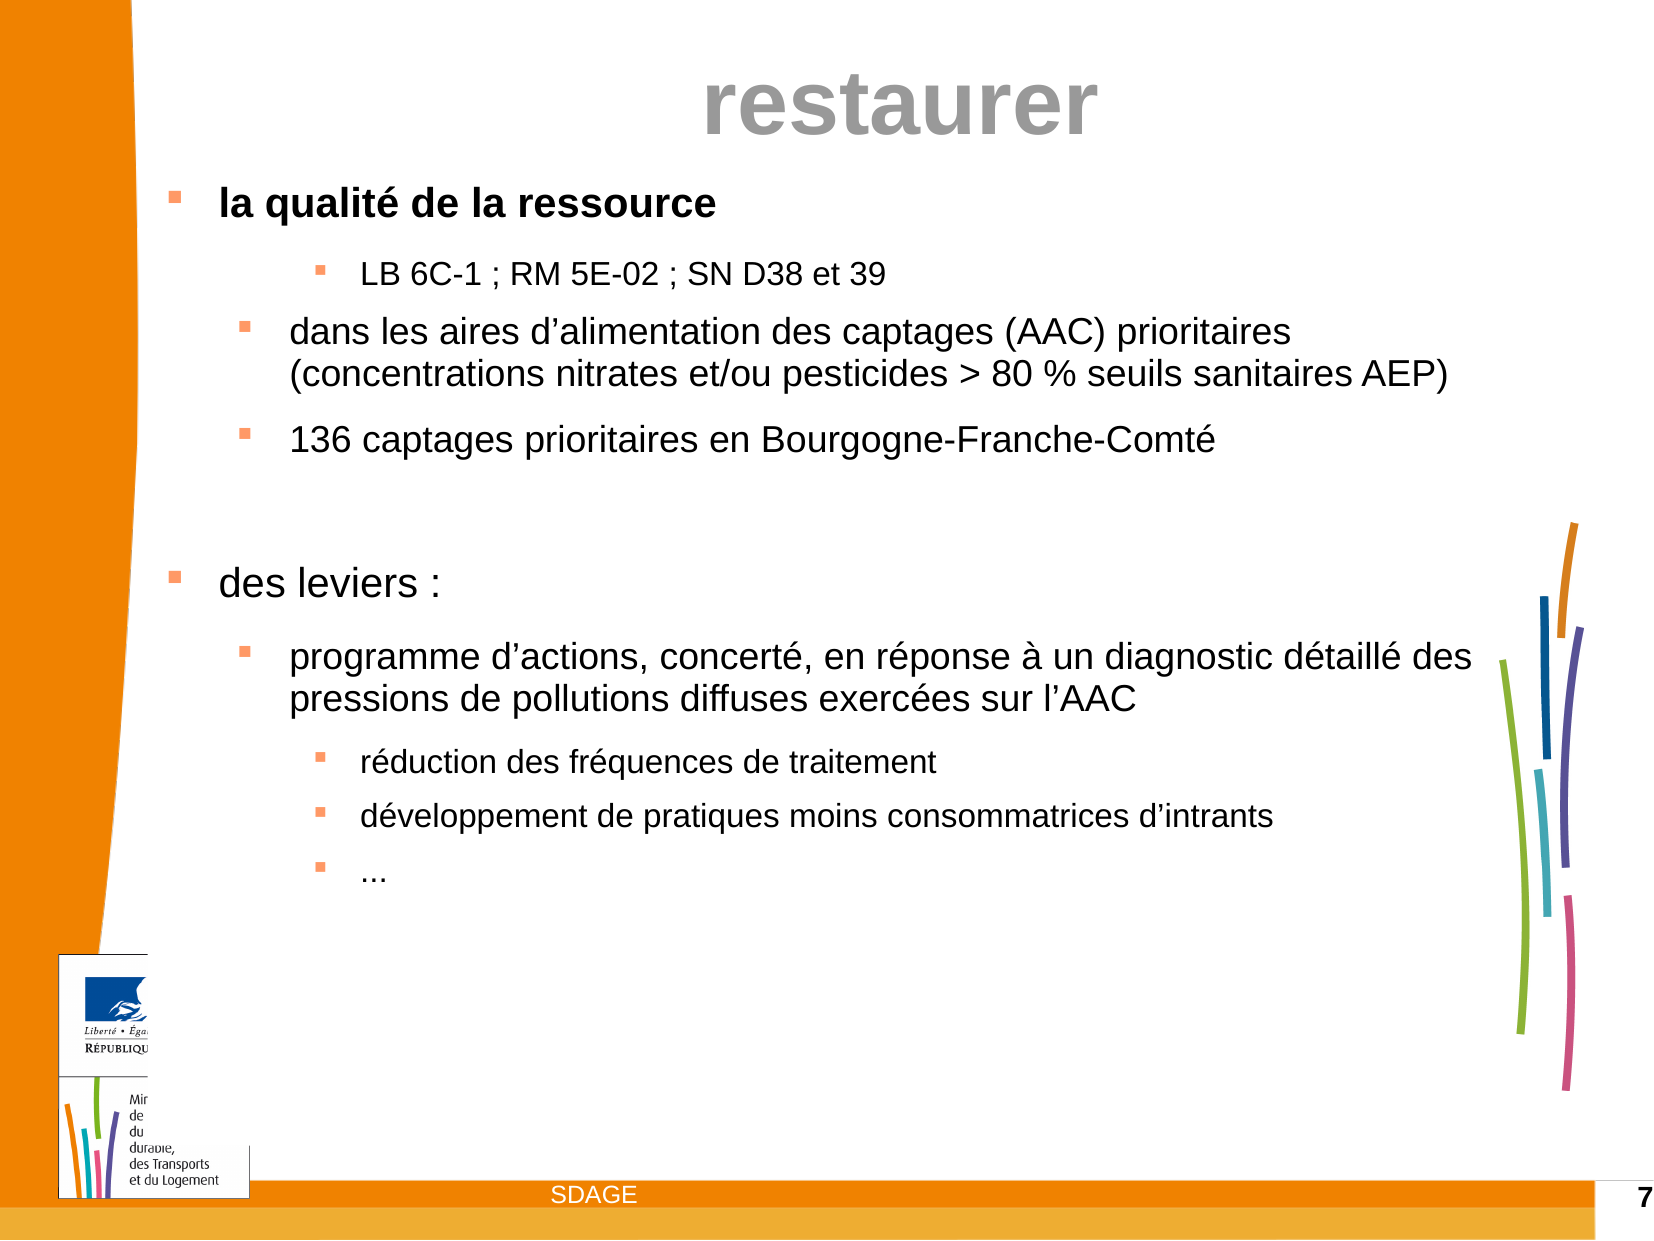

# restaurer
la qualité de la ressource
LB 6C-1 ; RM 5E-02 ; SN D38 et 39
dans les aires d’alimentation des captages (AAC) prioritaires (concentrations nitrates et/ou pesticides > 80 % seuils sanitaires AEP)
136 captages prioritaires en Bourgogne-Franche-Comté
des leviers :
programme d’actions, concerté, en réponse à un diagnostic détaillé des pressions de pollutions diffuses exercées sur l’AAC
réduction des fréquences de traitement
développement de pratiques moins consommatrices d’intrants
...
avril 2019
SDAGE
7